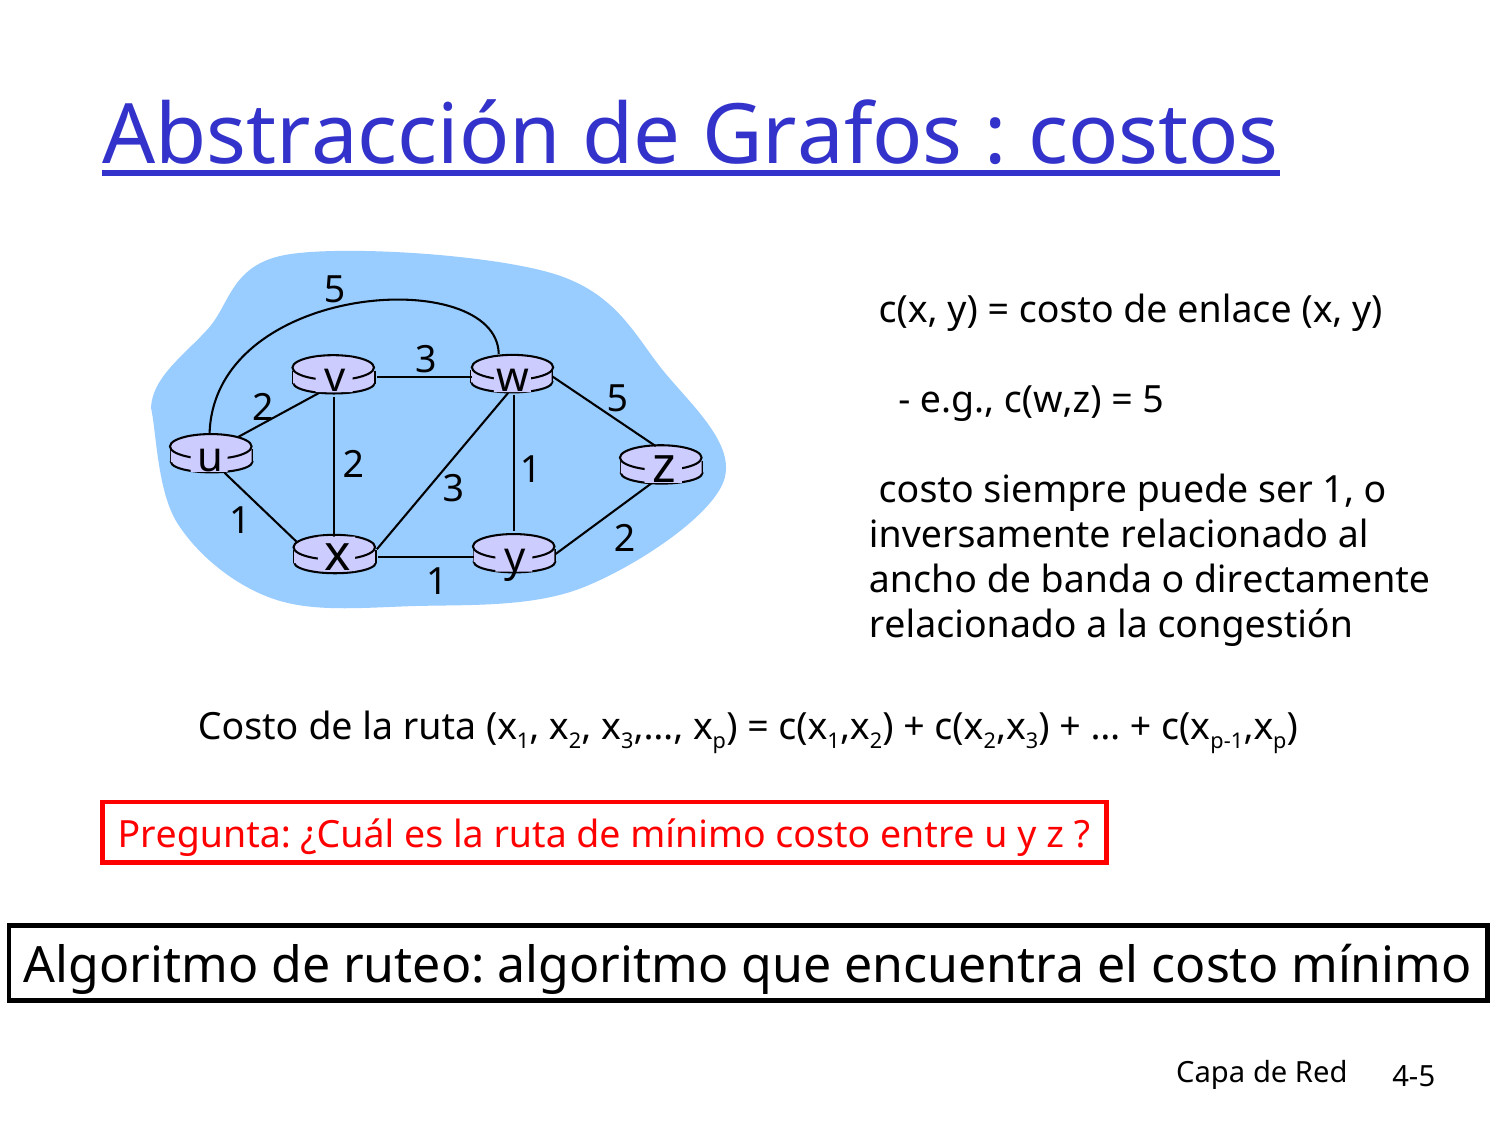

# Abstracción de Grafos : costos
5
3
v
w
5
2
u
z
2
1
3
1
2
x
y
1
 c(x, y) = costo de enlace (x, y)
 - e.g., c(w,z) = 5
 costo siempre puede ser 1, o
inversamente relacionado al
ancho de banda o directamente
relacionado a la congestión
Costo de la ruta (x1, x2, x3,…, xp) = c(x1,x2) + c(x2,x3) + … + c(xp-1,xp)
Pregunta: ¿Cuál es la ruta de mínimo costo entre u y z ?
Algoritmo de ruteo: algoritmo que encuentra el costo mínimo